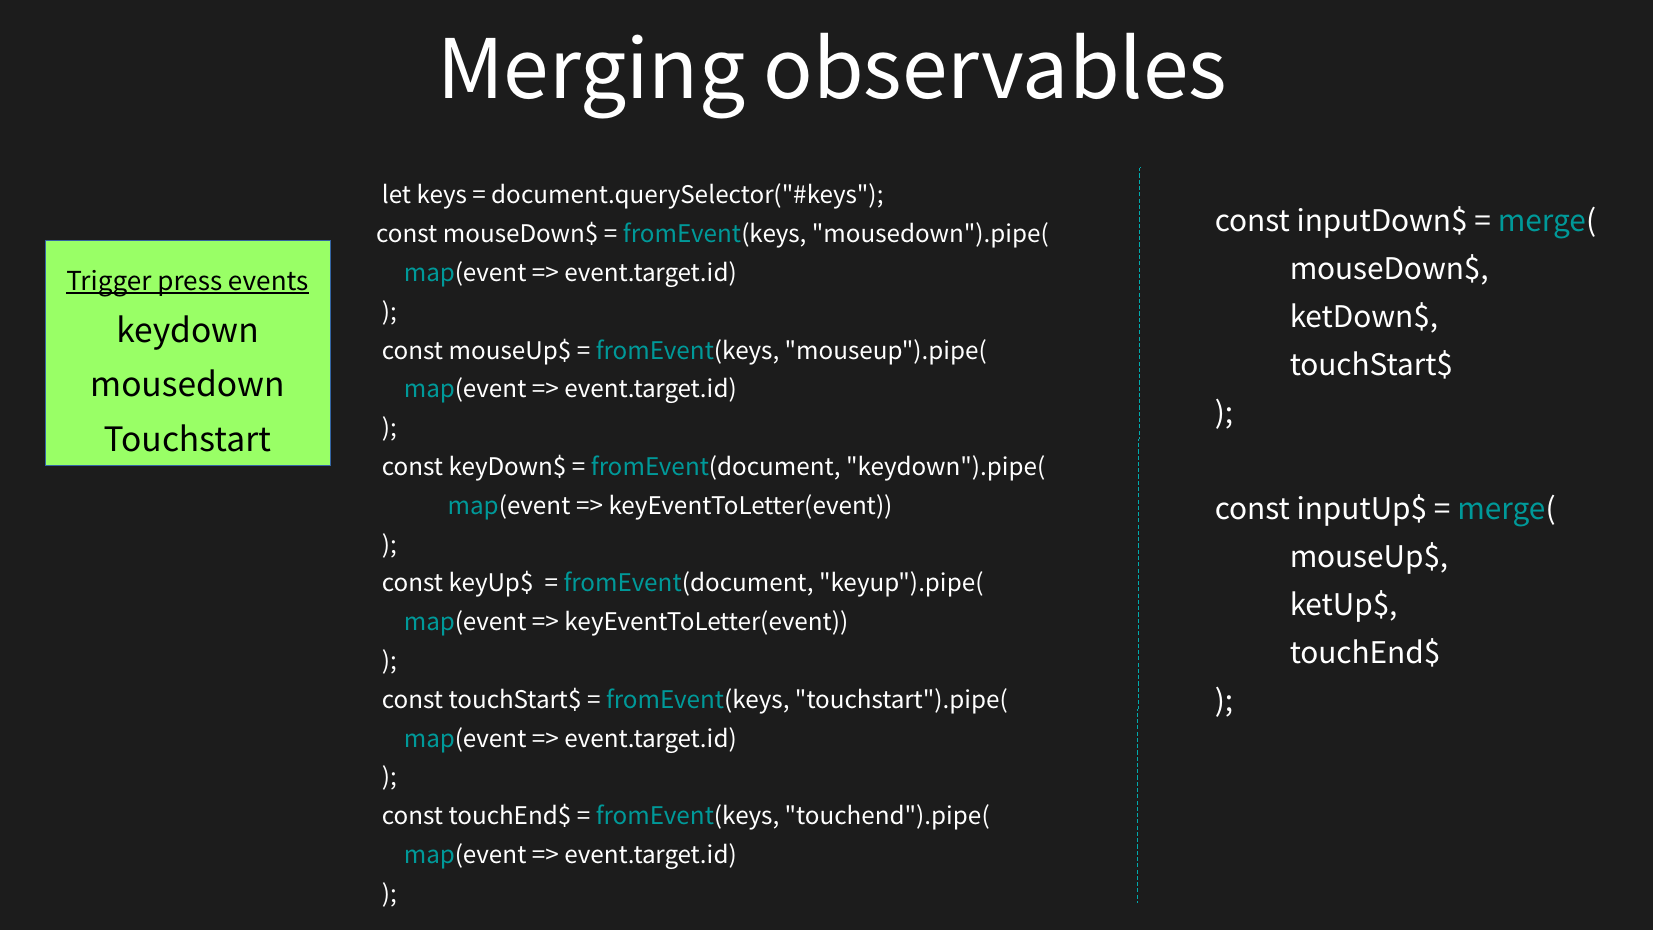

# Merging observables
 let keys = document.querySelector("#keys");
 const mouseDown$ = fromEvent(keys, "mousedown").pipe(
 map(event => event.target.id)
 );
 const mouseUp$ = fromEvent(keys, "mouseup").pipe(
 map(event => event.target.id)
 );
 const keyDown$ = fromEvent(document, "keydown").pipe(
 map(event => keyEventToLetter(event))
 );
 const keyUp$ = fromEvent(document, "keyup").pipe(
 map(event => keyEventToLetter(event))
 );
 const touchStart$ = fromEvent(keys, "touchstart").pipe(
 map(event => event.target.id)
 );
 const touchEnd$ = fromEvent(keys, "touchend").pipe(
 map(event => event.target.id)
 );
const inputDown$ = merge(
	mouseDown$,
	ketDown$,
	touchStart$
);
const inputUp$ = merge(
	mouseUp$,
	ketUp$,
	touchEnd$
);
Trigger press events
keydown
mousedown
Touchstart